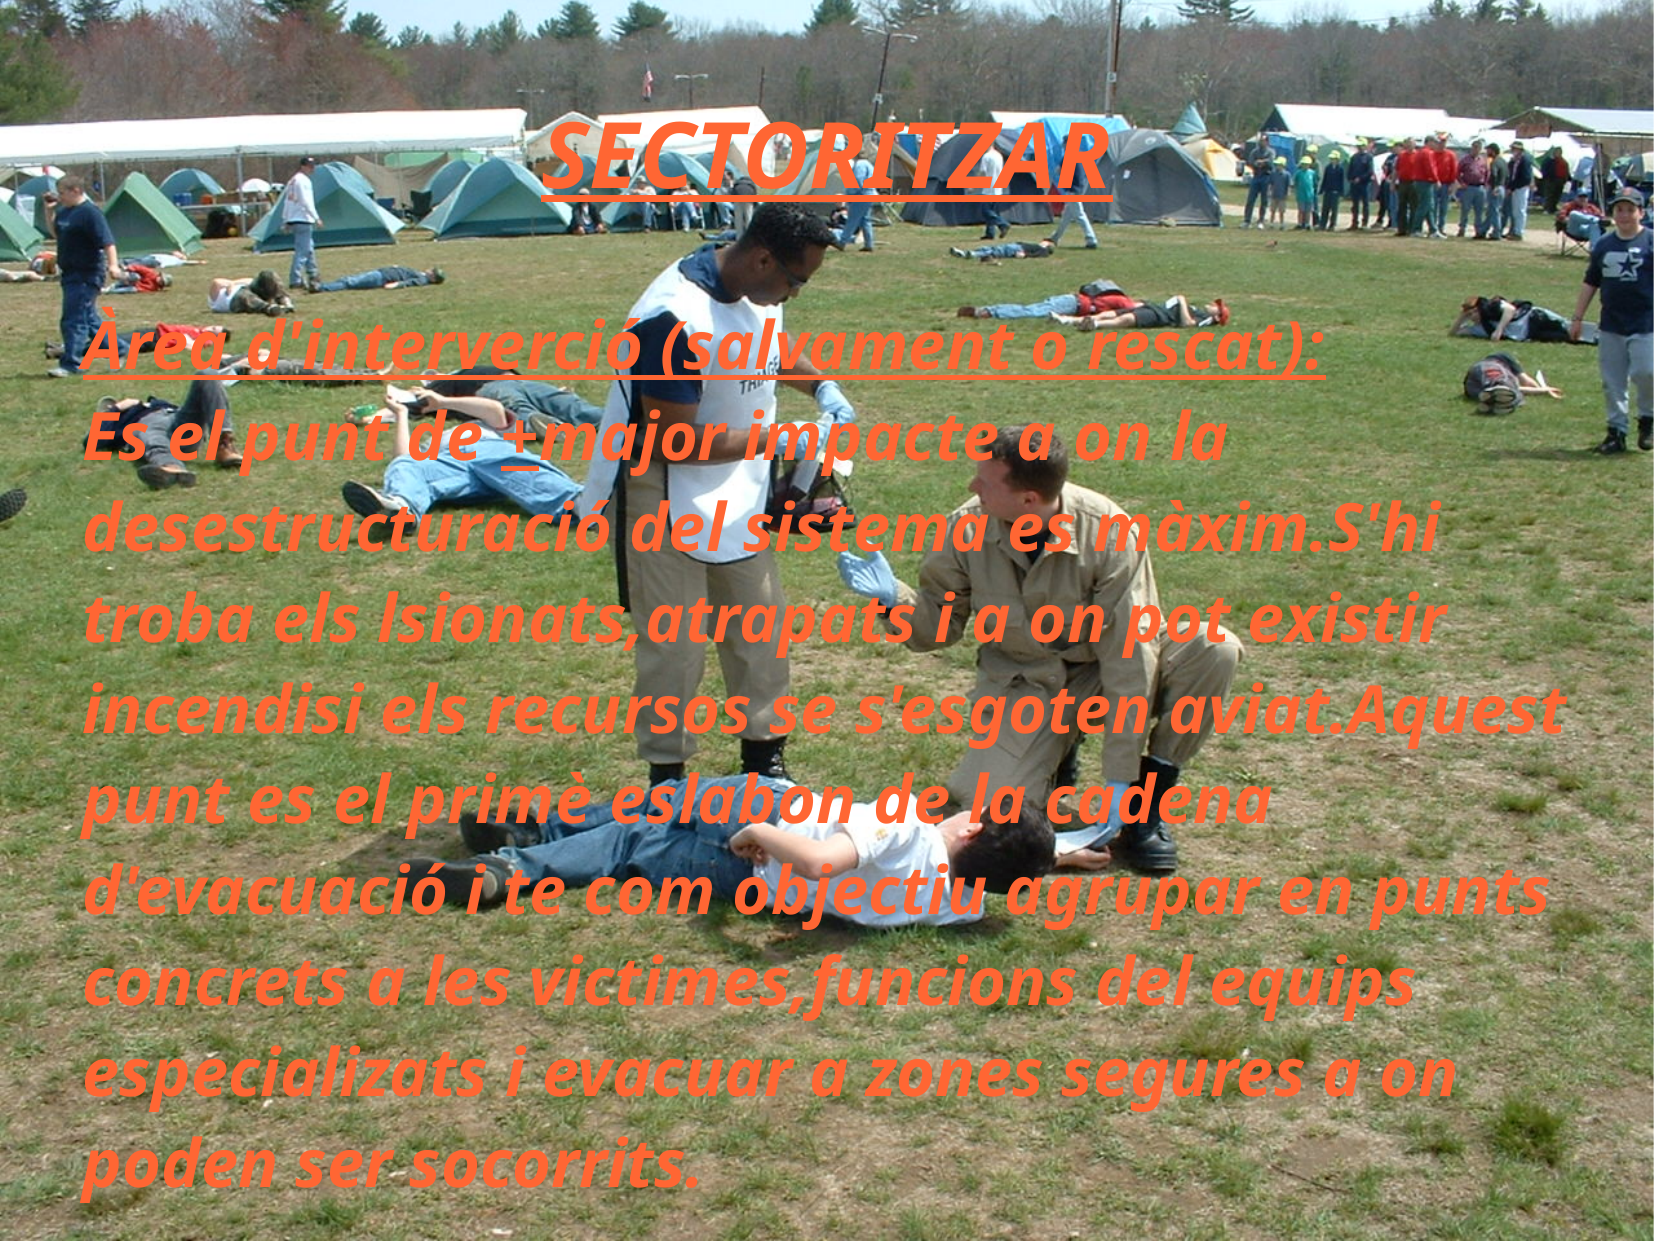

Àrea d'interverció (salvament o rescat):
Es el punt de +major impacte a on la desestructuració del sistema es màxim.S'hi troba els lsionats,atrapats i a on pot existir incendisi els recursos se s'esgoten aviat.Aquest punt es el primè eslabon de la cadena d'evacuació i te com objectiu agrupar en punts concrets a les victimes,funcions del equips especializats i evacuar a zones segures a on poden ser socorrits.
# SECTORITZAR